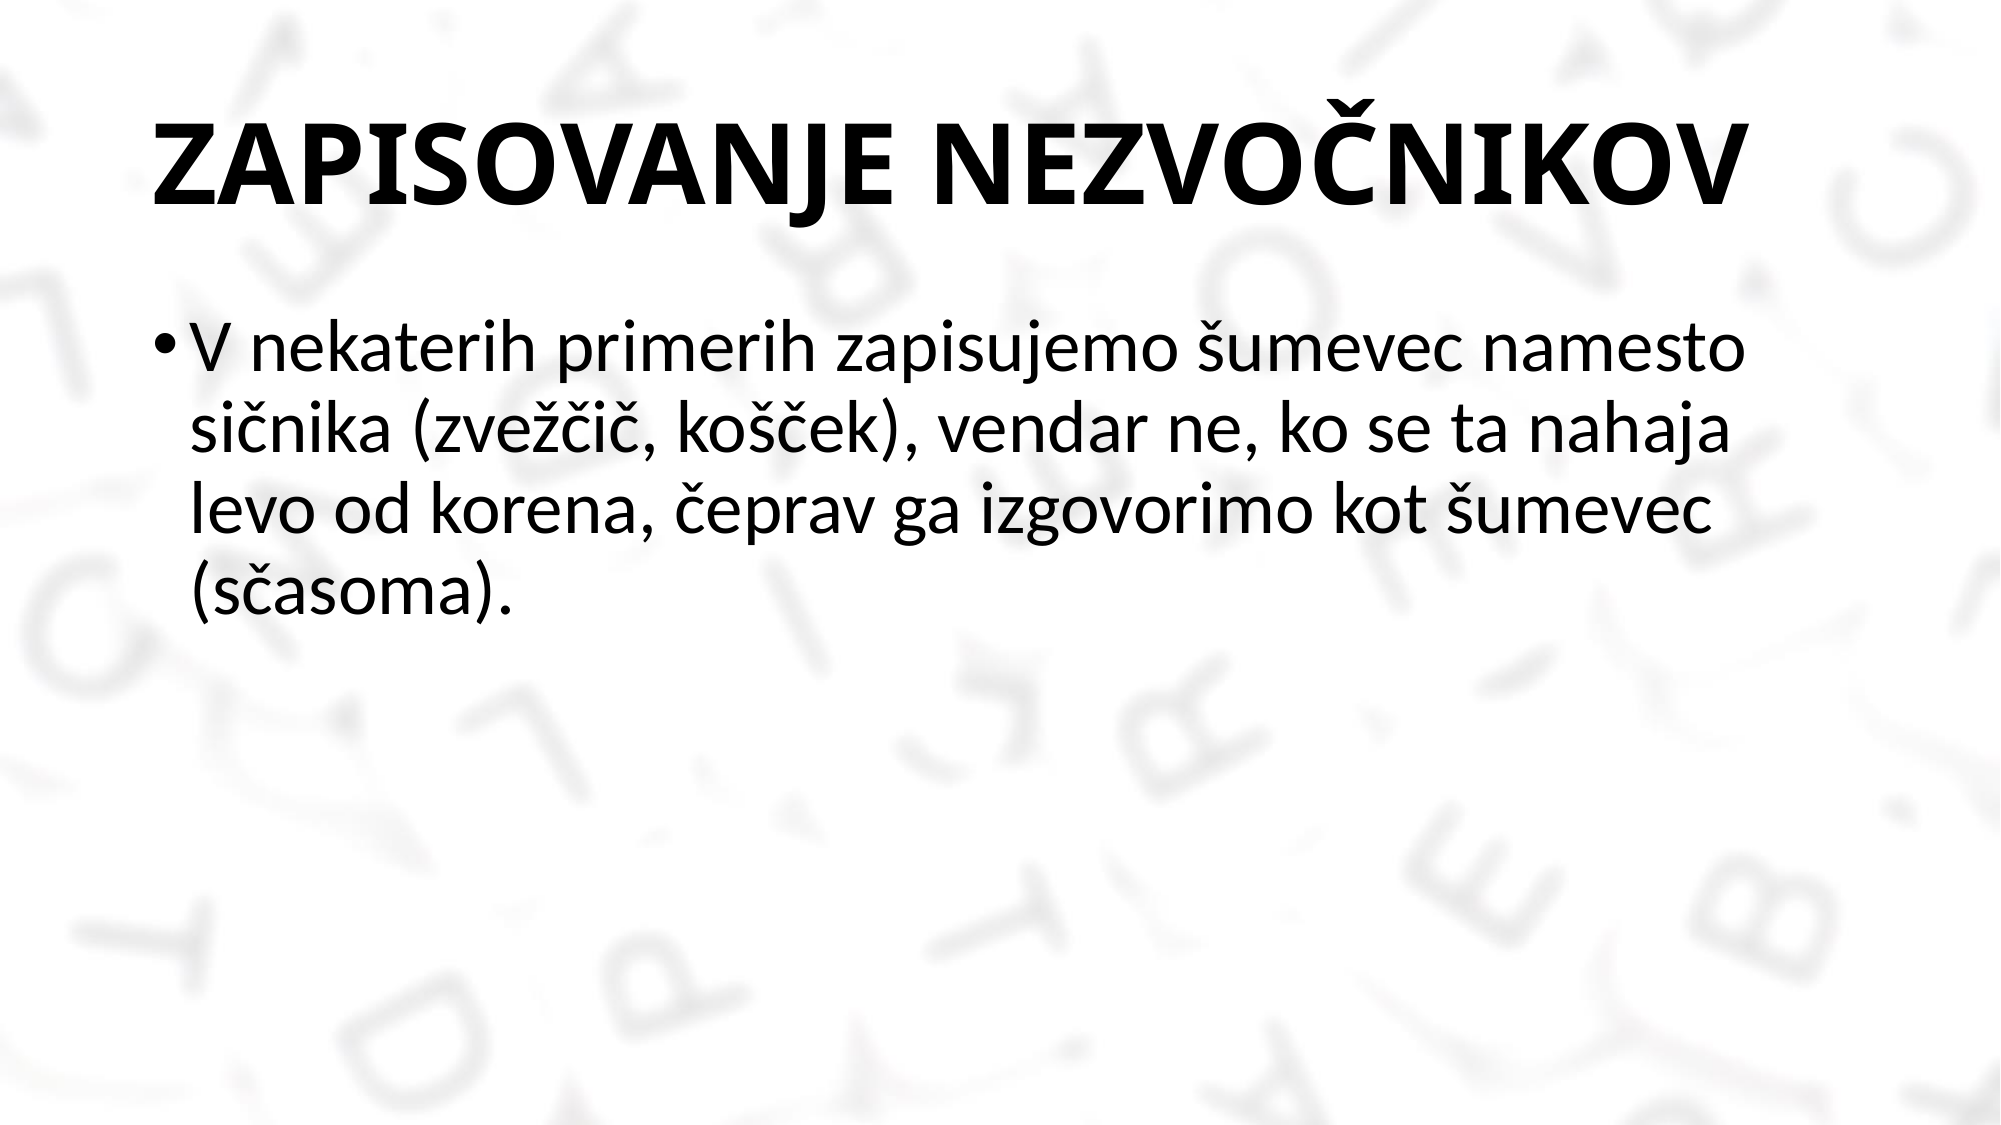

# ZAPISOVANJE NEZVOČNIKOV
V nekaterih primerih zapisujemo šumevec namesto sičnika (zvežčič, košček), vendar ne, ko se ta nahaja levo od korena, čeprav ga izgovorimo kot šumevec (sčasoma).